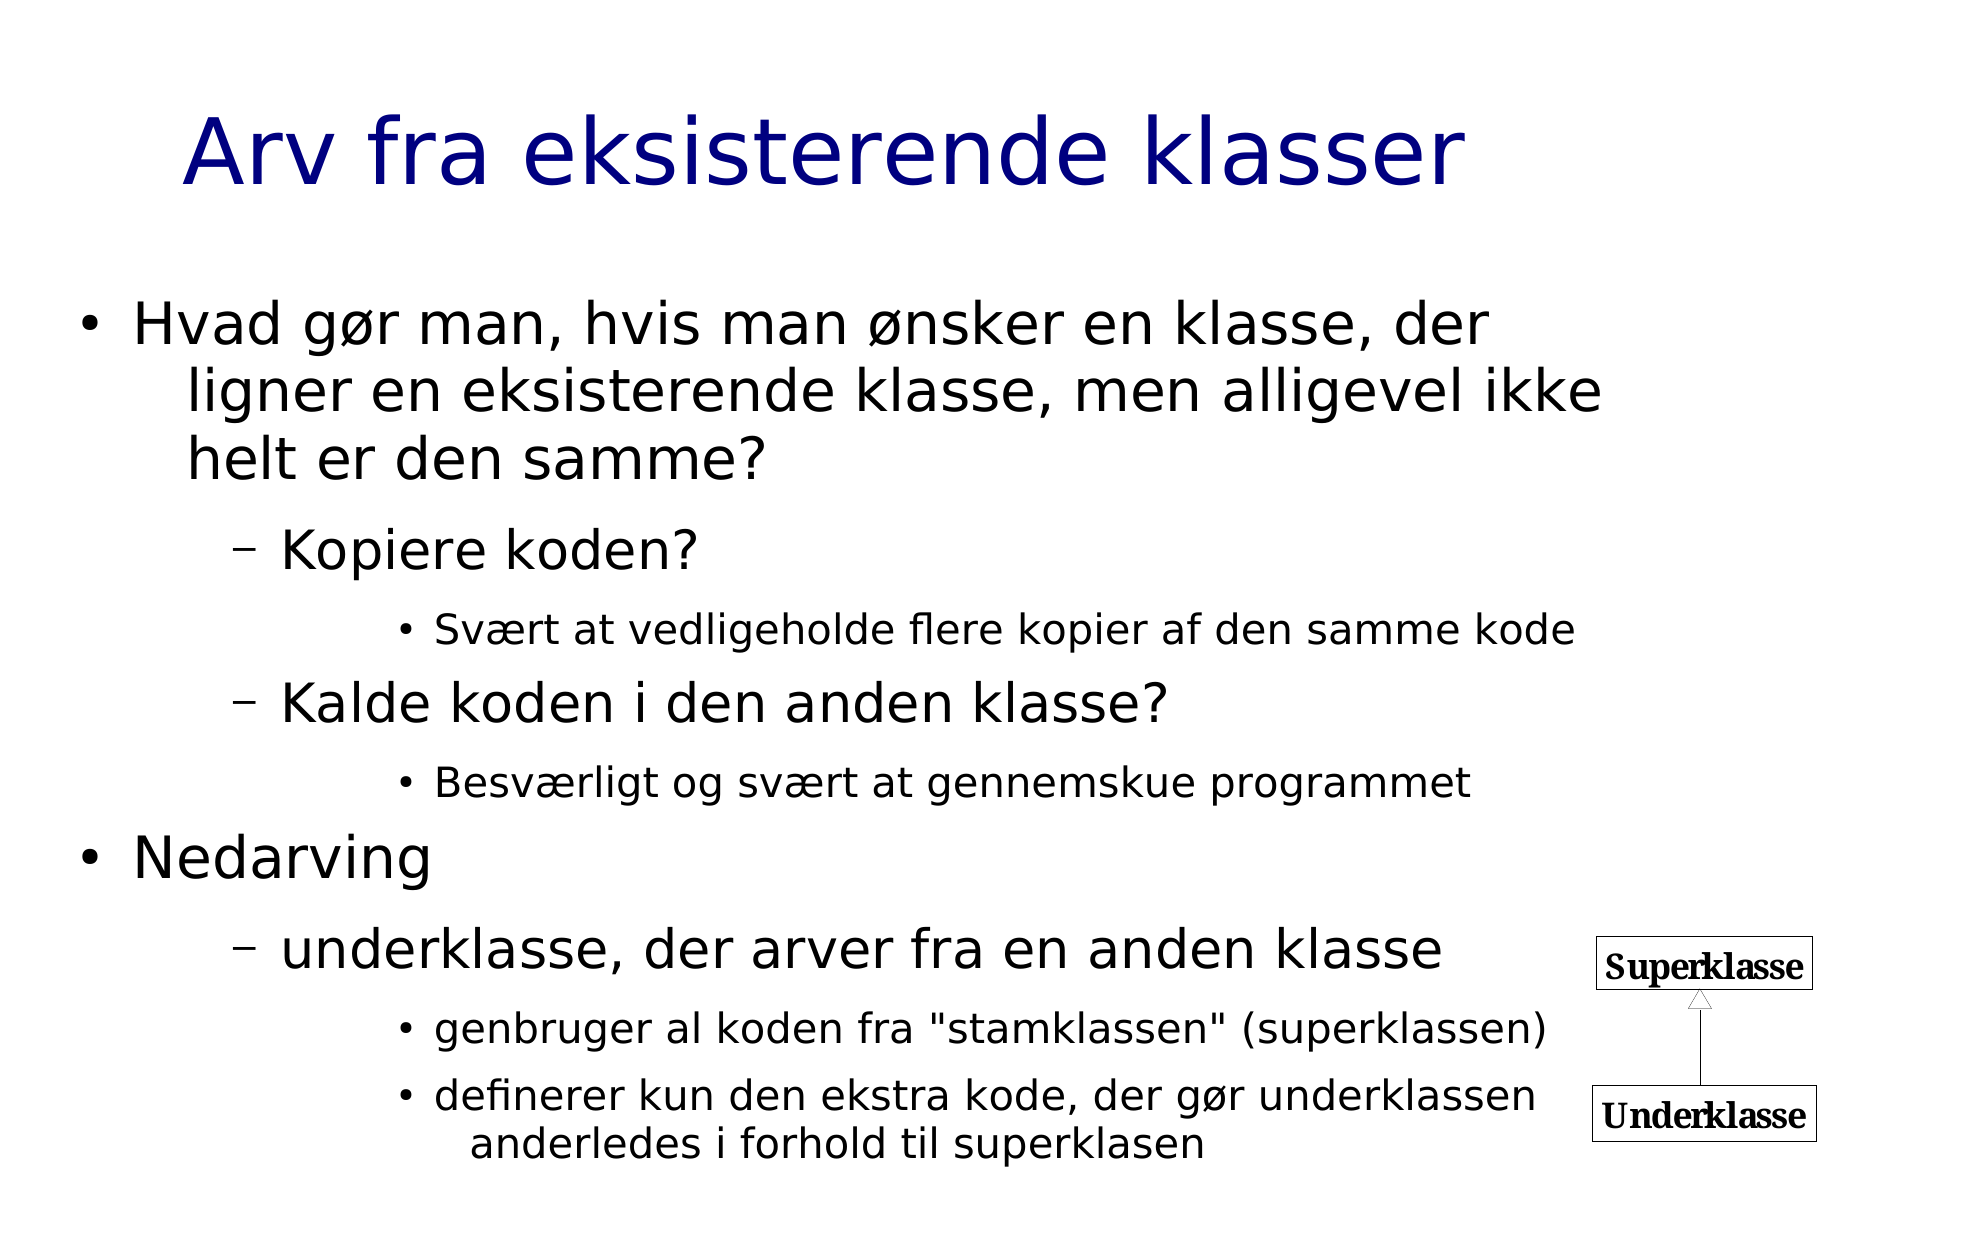

# Arv fra eksisterende klasser
Hvad gør man, hvis man ønsker en klasse, der ligner en eksisterende klasse, men alligevel ikke helt er den samme?
Kopiere koden?
Svært at vedligeholde flere kopier af den samme kode
Kalde koden i den anden klasse?
Besværligt og svært at gennemskue programmet
Nedarving
underklasse, der arver fra en anden klasse
genbruger al koden fra "stamklassen" (superklassen)
definerer kun den ekstra kode, der gør underklassen
anderledes i forhold til superklasen